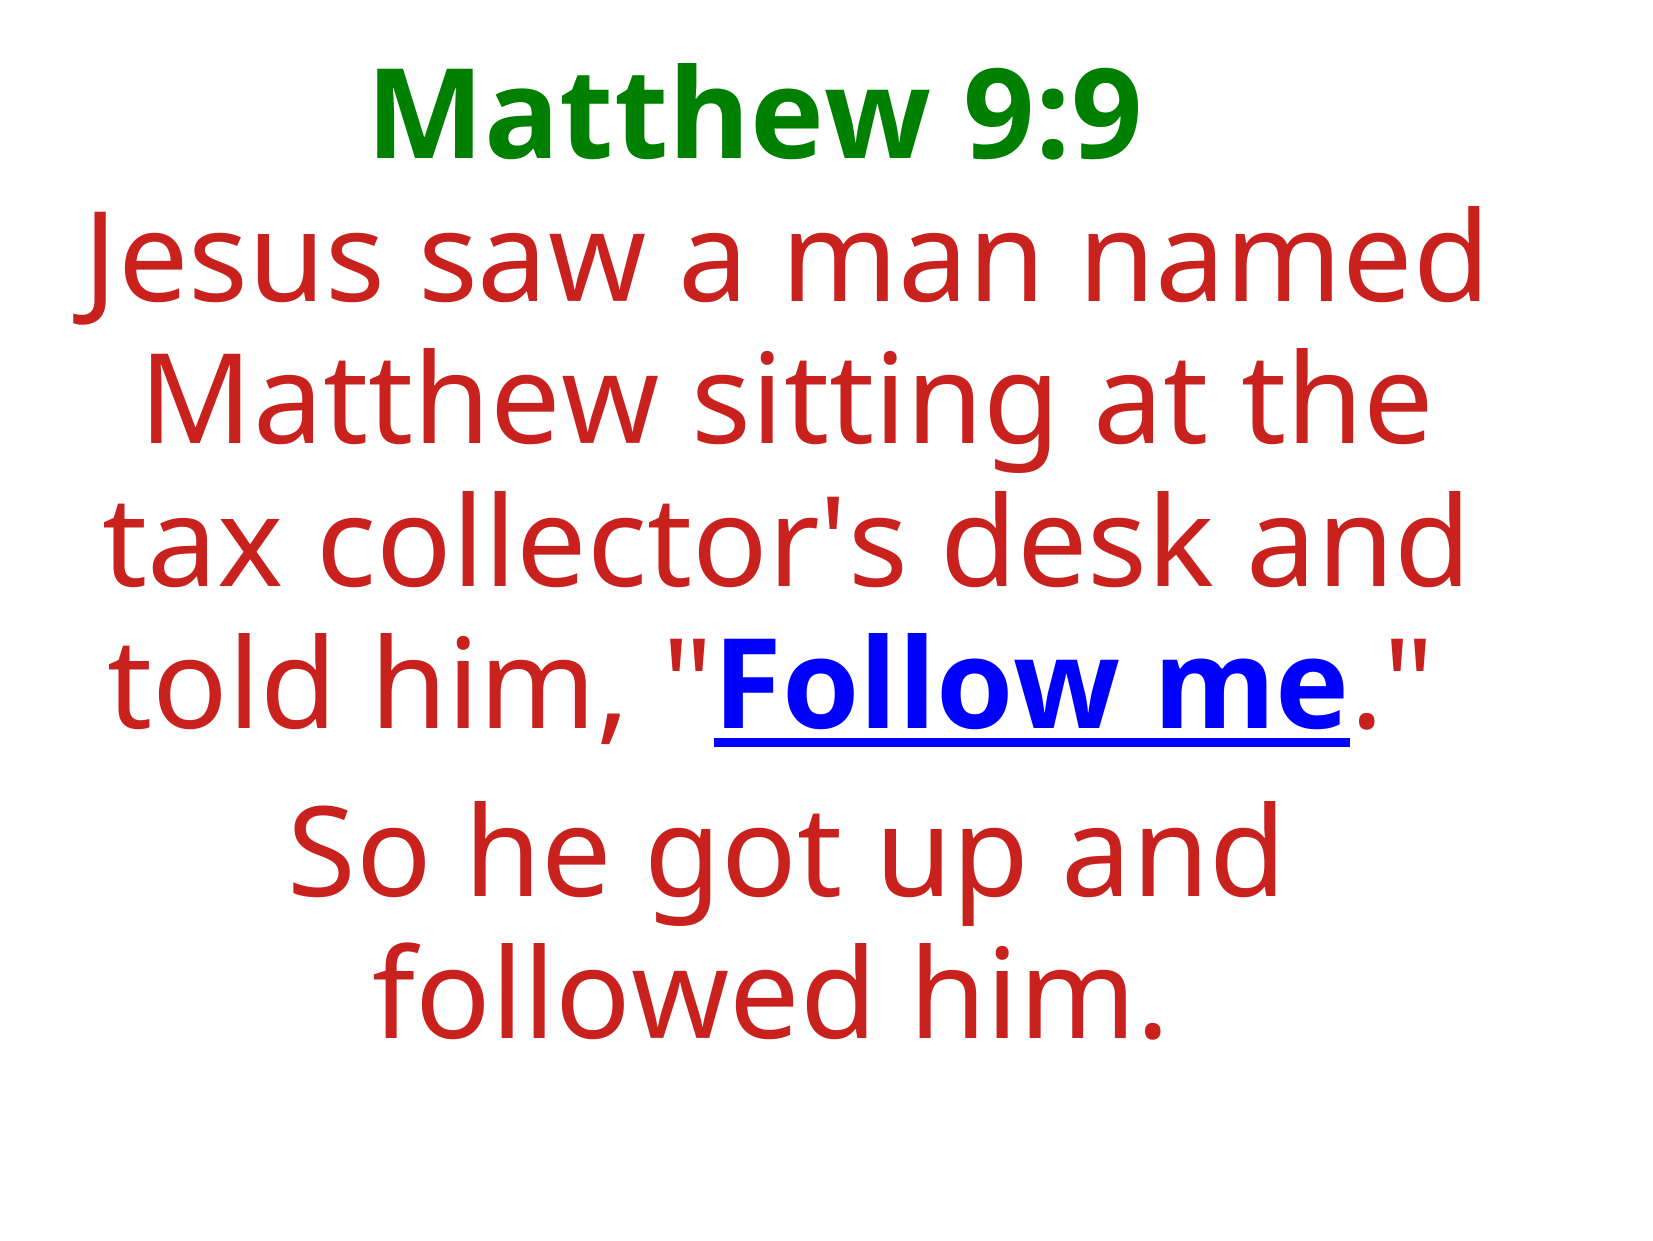

Matthew 9:9
Jesus saw a man named Matthew sitting at the tax collector's desk and told him, "Follow me."
So he got up and followed him.
7